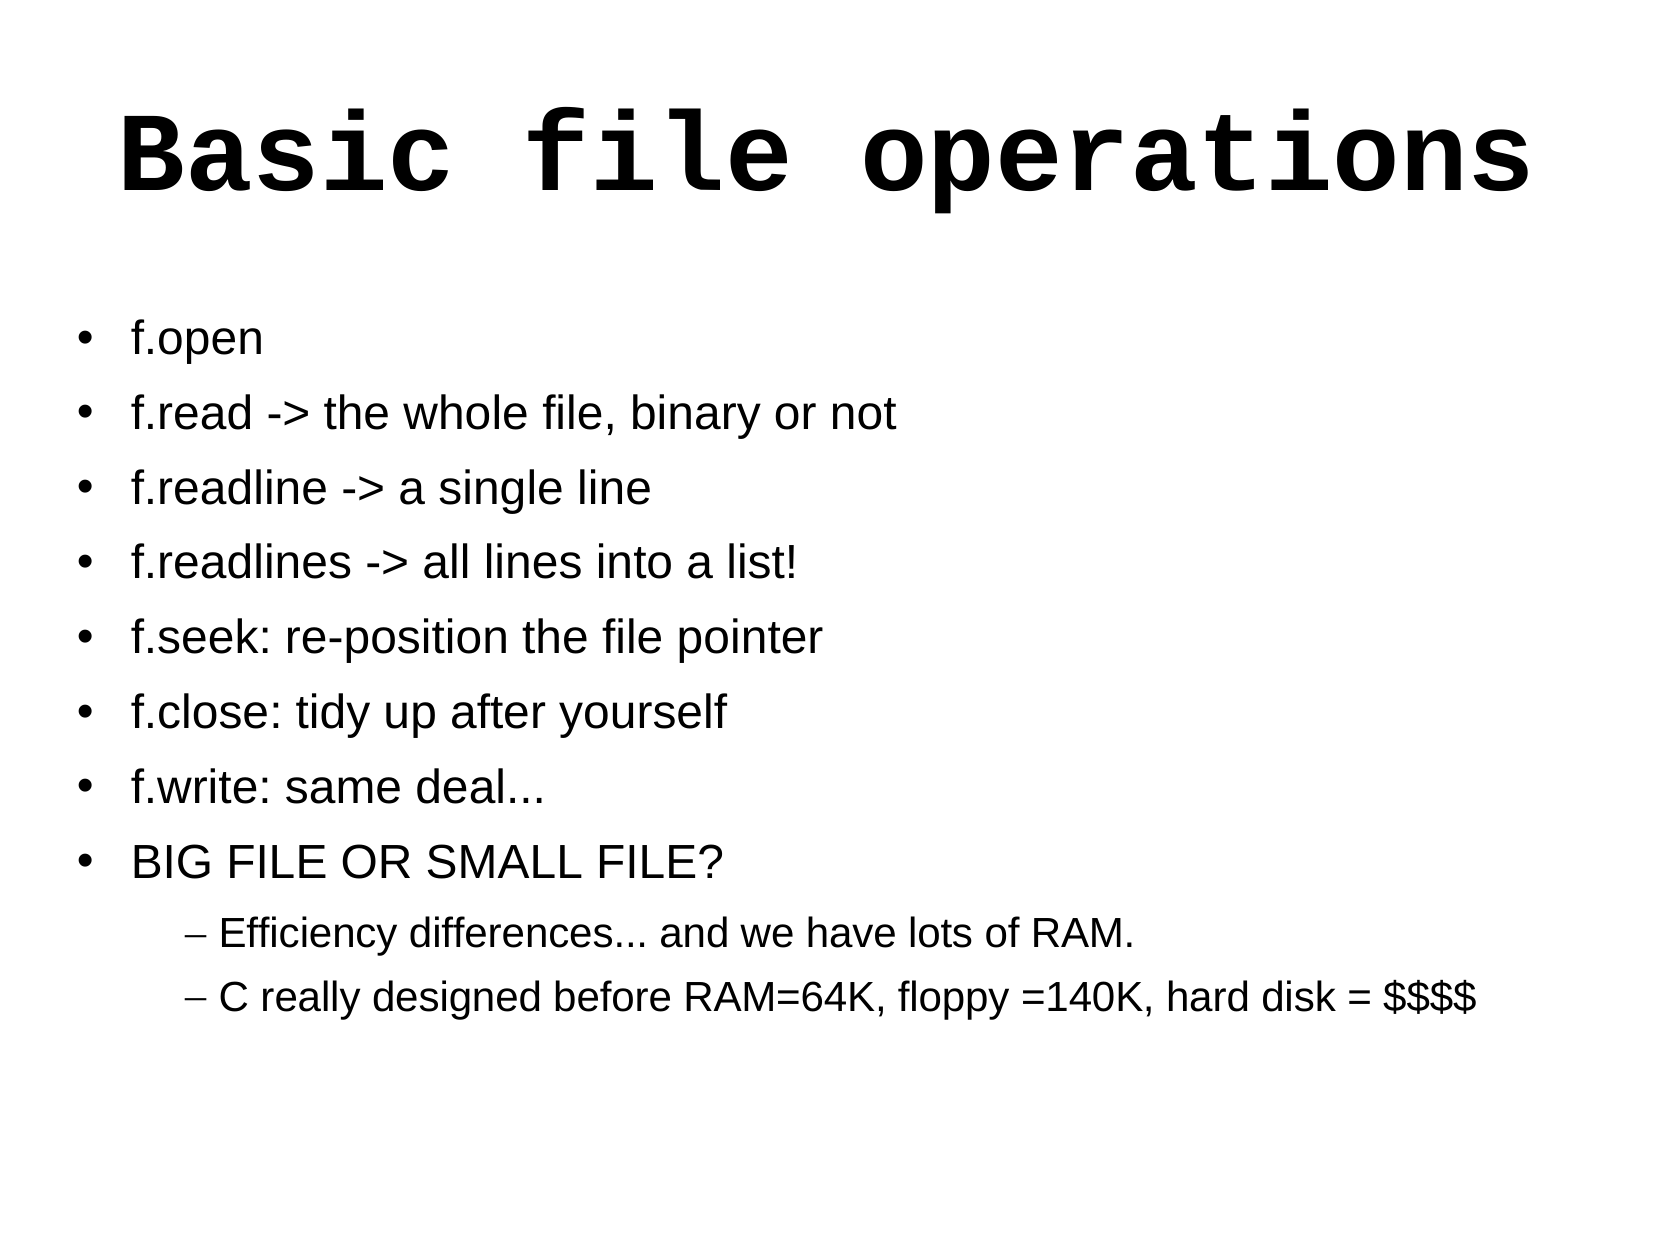

# Basic file operations
f.open
f.read -> the whole file, binary or not
f.readline -> a single line
f.readlines -> all lines into a list!
f.seek: re-position the file pointer
f.close: tidy up after yourself
f.write: same deal...
BIG FILE OR SMALL FILE?
Efficiency differences... and we have lots of RAM.
C really designed before RAM=64K, floppy =140K, hard disk = $$$$